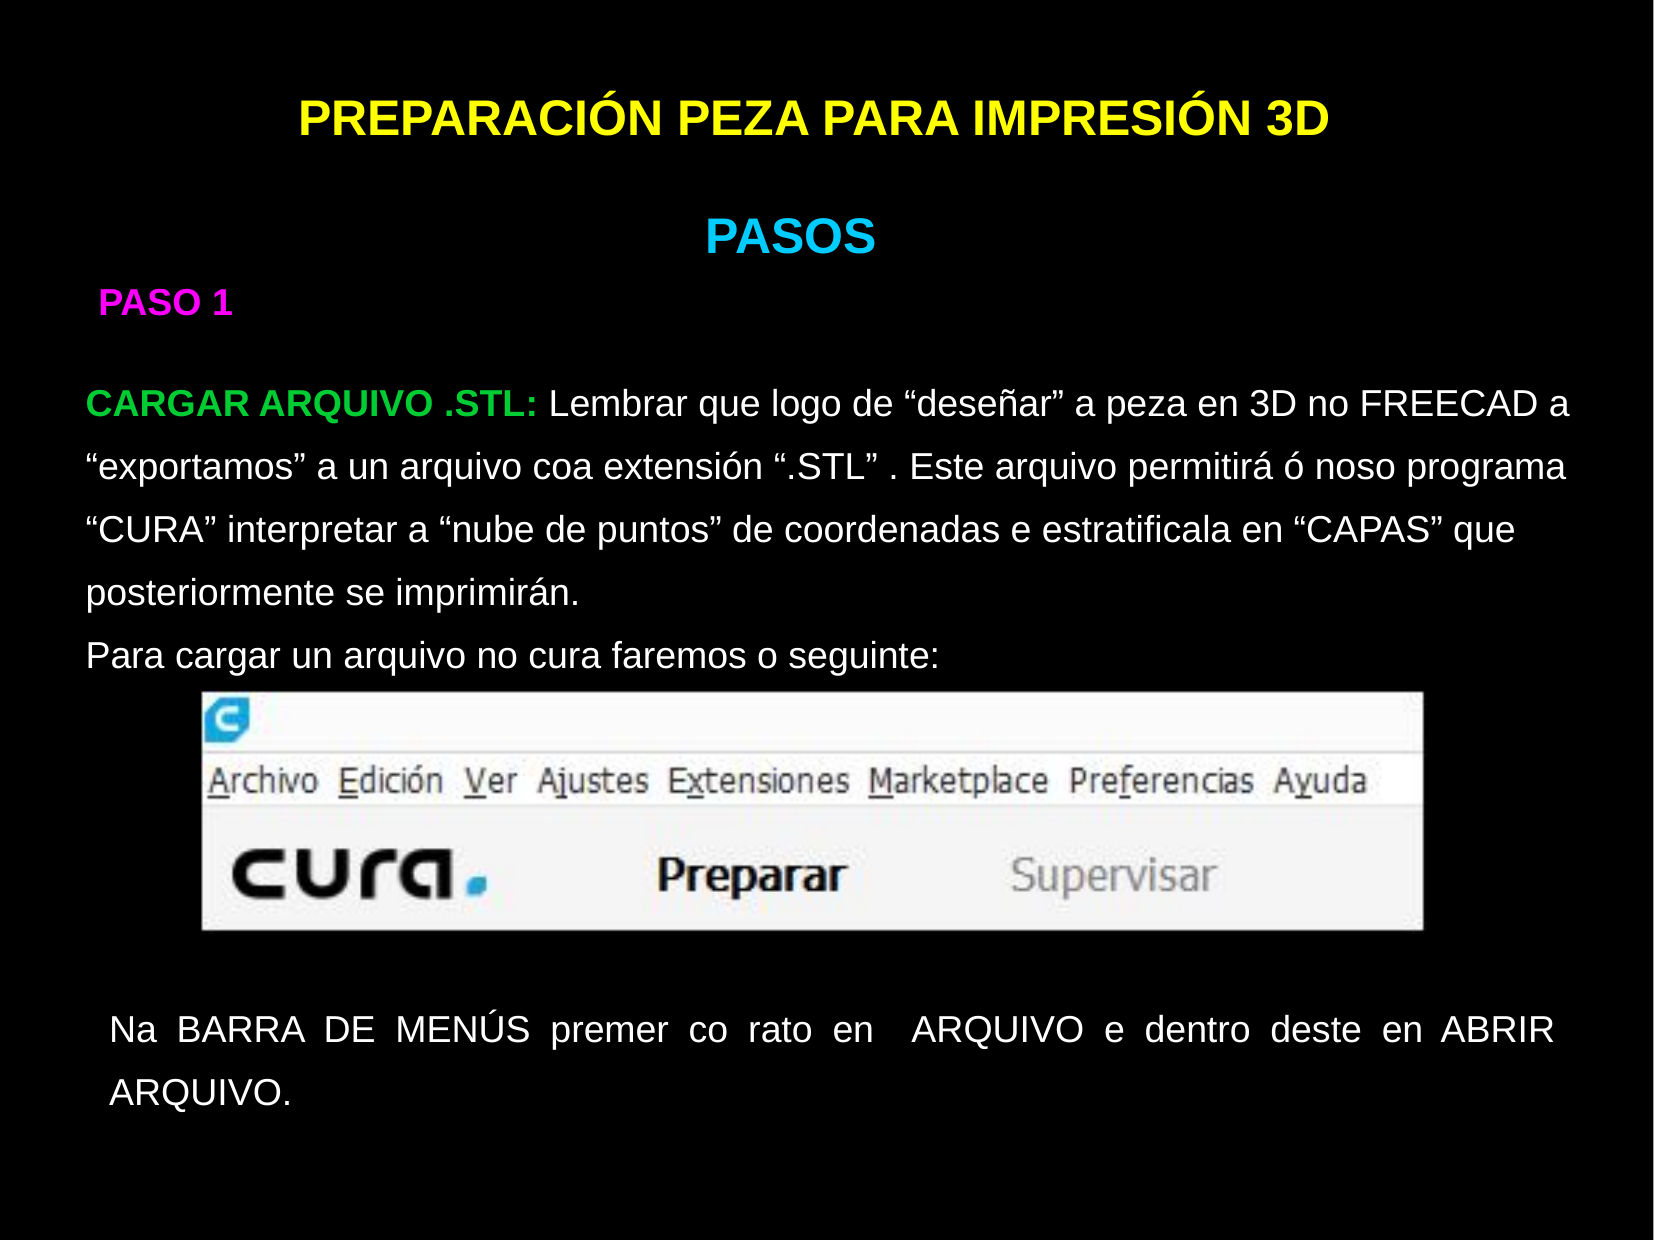

PREPARACIÓN PEZA PARA IMPRESIÓN 3D
PASOS
PASO 1
CARGAR ARQUIVO .STL: Lembrar que logo de “deseñar” a peza en 3D no FREECAD a “exportamos” a un arquivo coa extensión “.STL” . Este arquivo permitirá ó noso programa “CURA” interpretar a “nube de puntos” de coordenadas e estratificala en “CAPAS” que posteriormente se imprimirán.
Para cargar un arquivo no cura faremos o seguinte:
Na BARRA DE MENÚS premer co rato en ARQUIVO e dentro deste en ABRIR ARQUIVO.